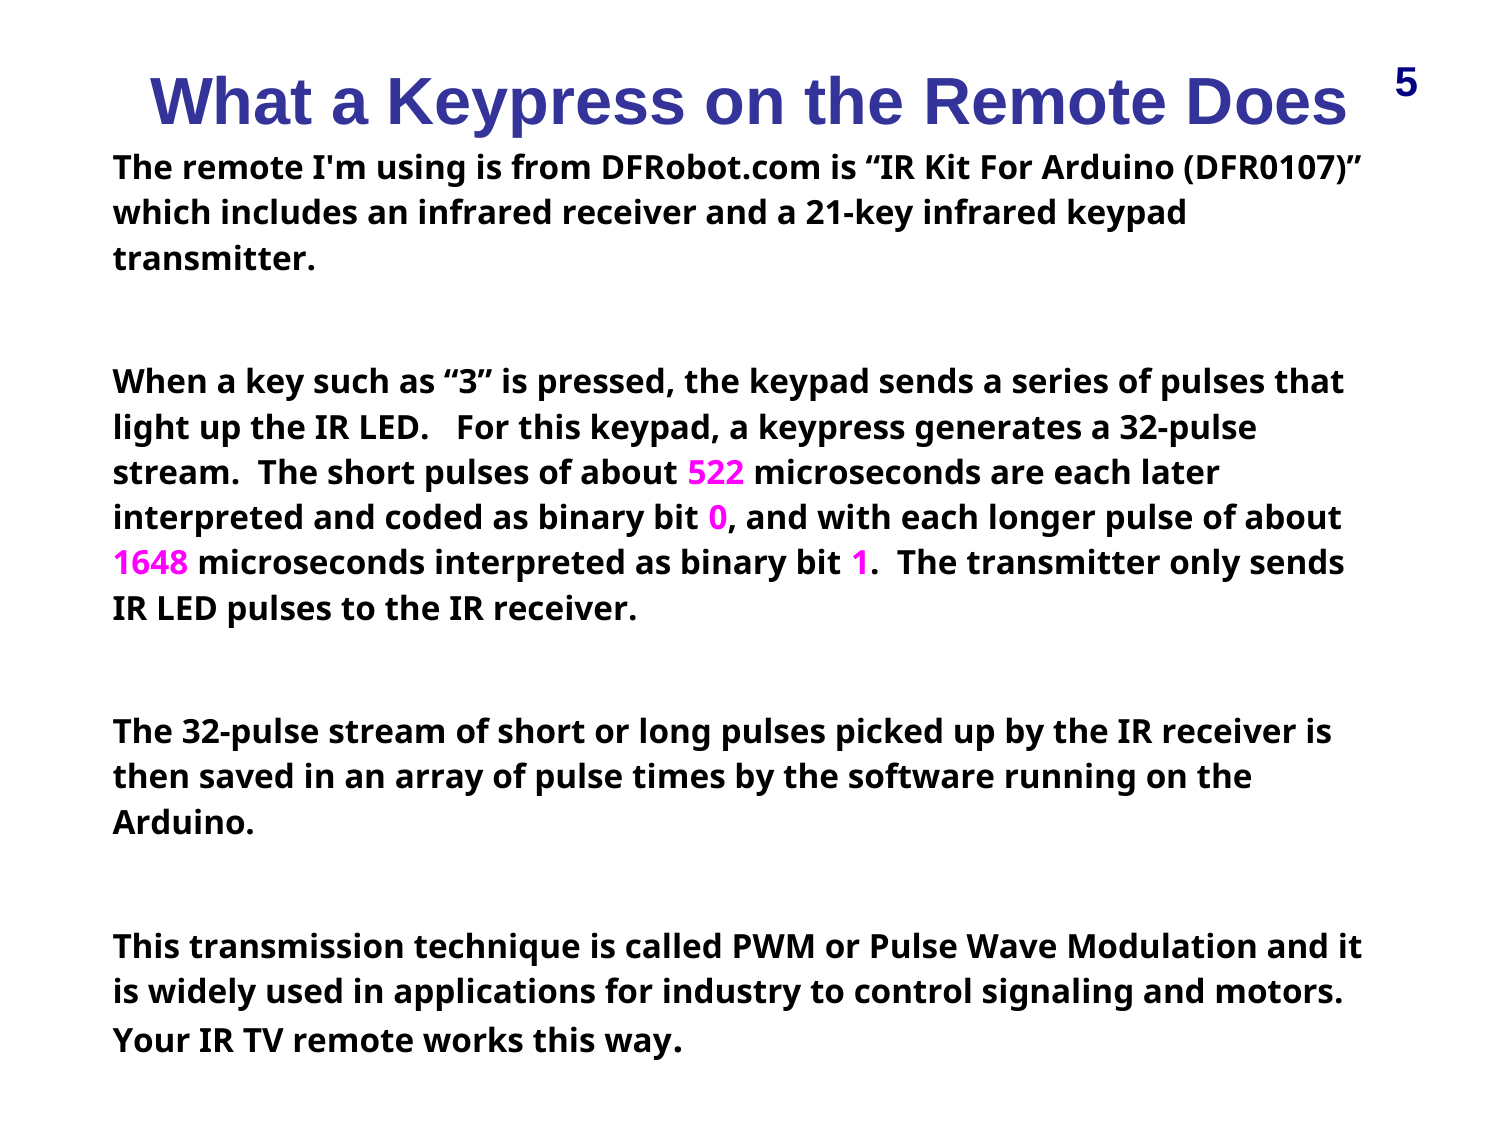

5
# What a Keypress on the Remote Does
The remote I'm using is from DFRobot.com is “IR Kit For Arduino (DFR0107)” which includes an infrared receiver and a 21-key infrared keypad transmitter.
When a key such as “3” is pressed, the keypad sends a series of pulses that light up the IR LED. For this keypad, a keypress generates a 32-pulse stream. The short pulses of about 522 microseconds are each later interpreted and coded as binary bit 0, and with each longer pulse of about 1648 microseconds interpreted as binary bit 1. The transmitter only sends IR LED pulses to the IR receiver.
The 32-pulse stream of short or long pulses picked up by the IR receiver is then saved in an array of pulse times by the software running on the Arduino.
This transmission technique is called PWM or Pulse Wave Modulation and it is widely used in applications for industry to control signaling and motors. Your IR TV remote works this way.